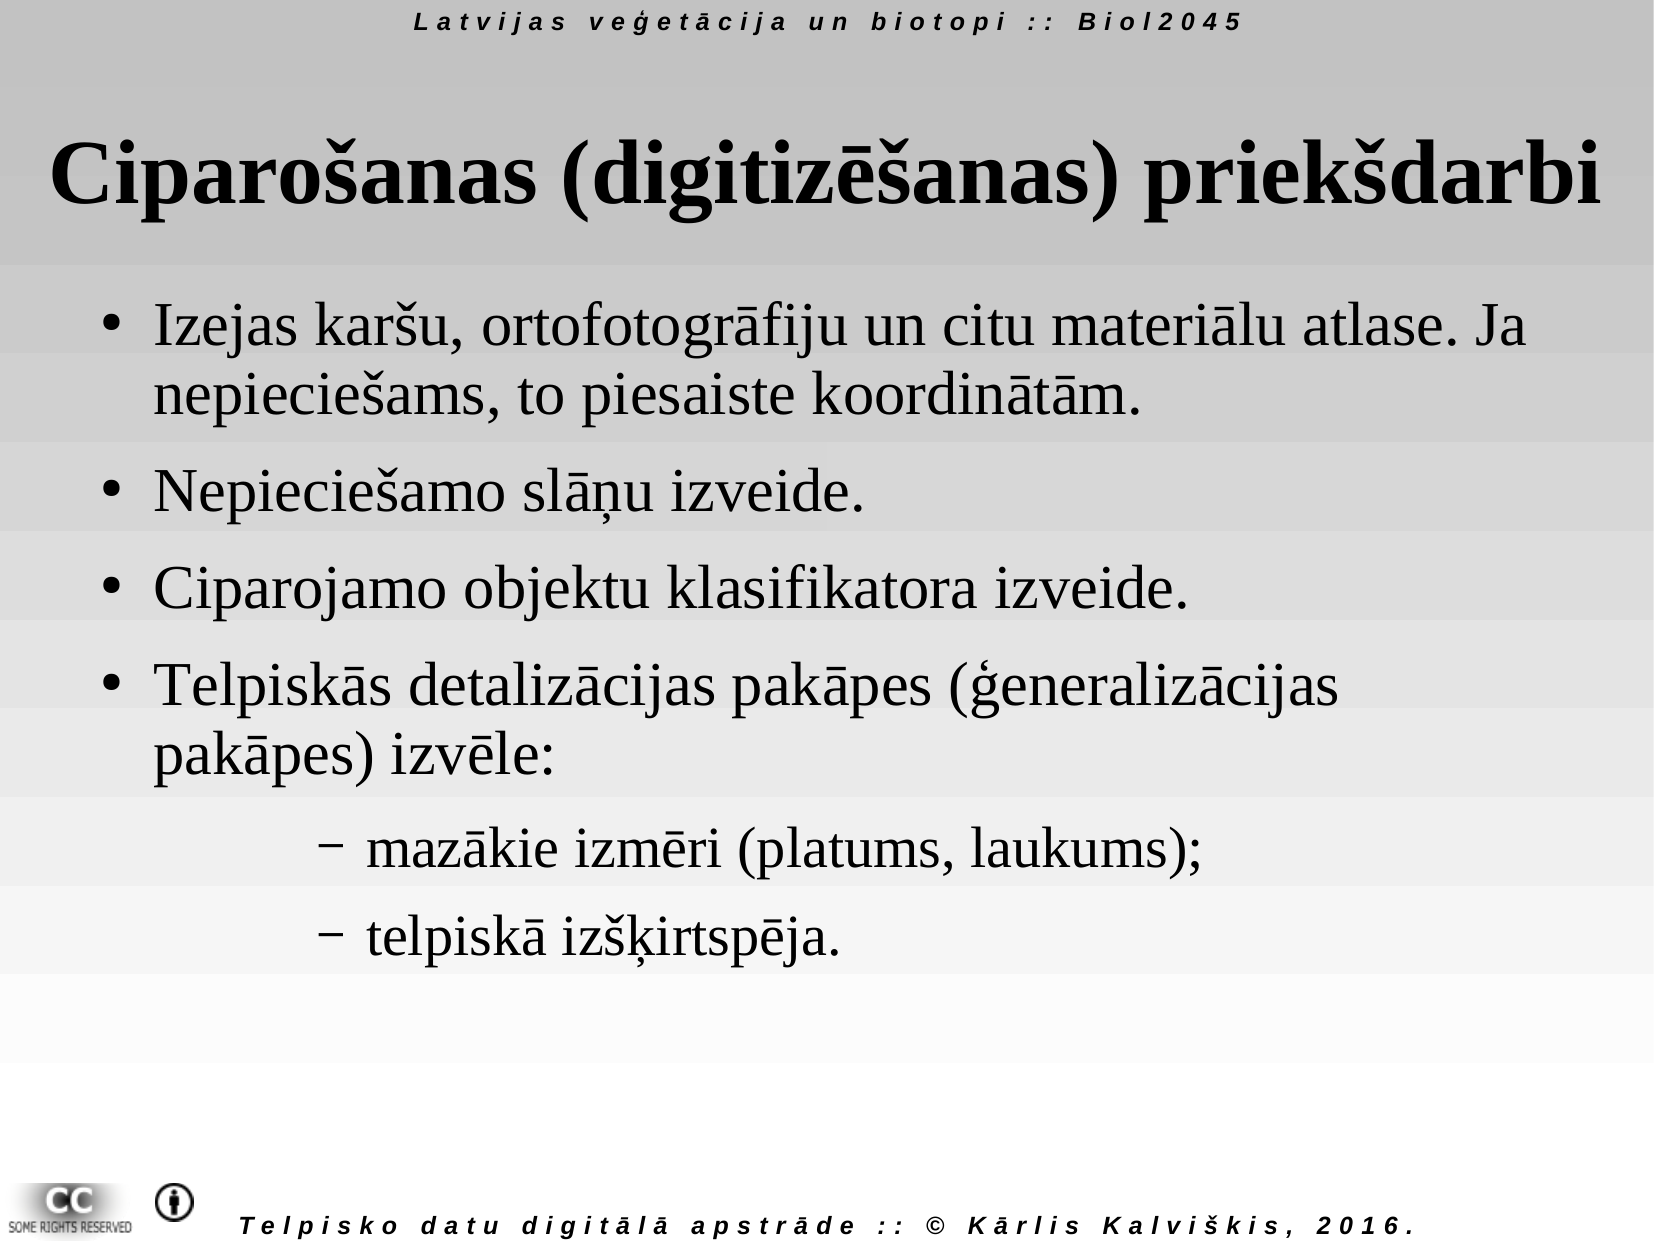

# Ciparošanas (digitizēšanas) priekšdarbi
Izejas karšu, ortofotogrāfiju un citu materiālu atlase. Ja nepieciešams, to piesaiste koordinātām.
Nepieciešamo slāņu izveide.
Ciparojamo objektu klasifikatora izveide.
Telpiskās detalizācijas pakāpes (ģeneralizācijas pakāpes) izvēle:
mazākie izmēri (platums, laukums);
telpiskā izšķirtspēja.